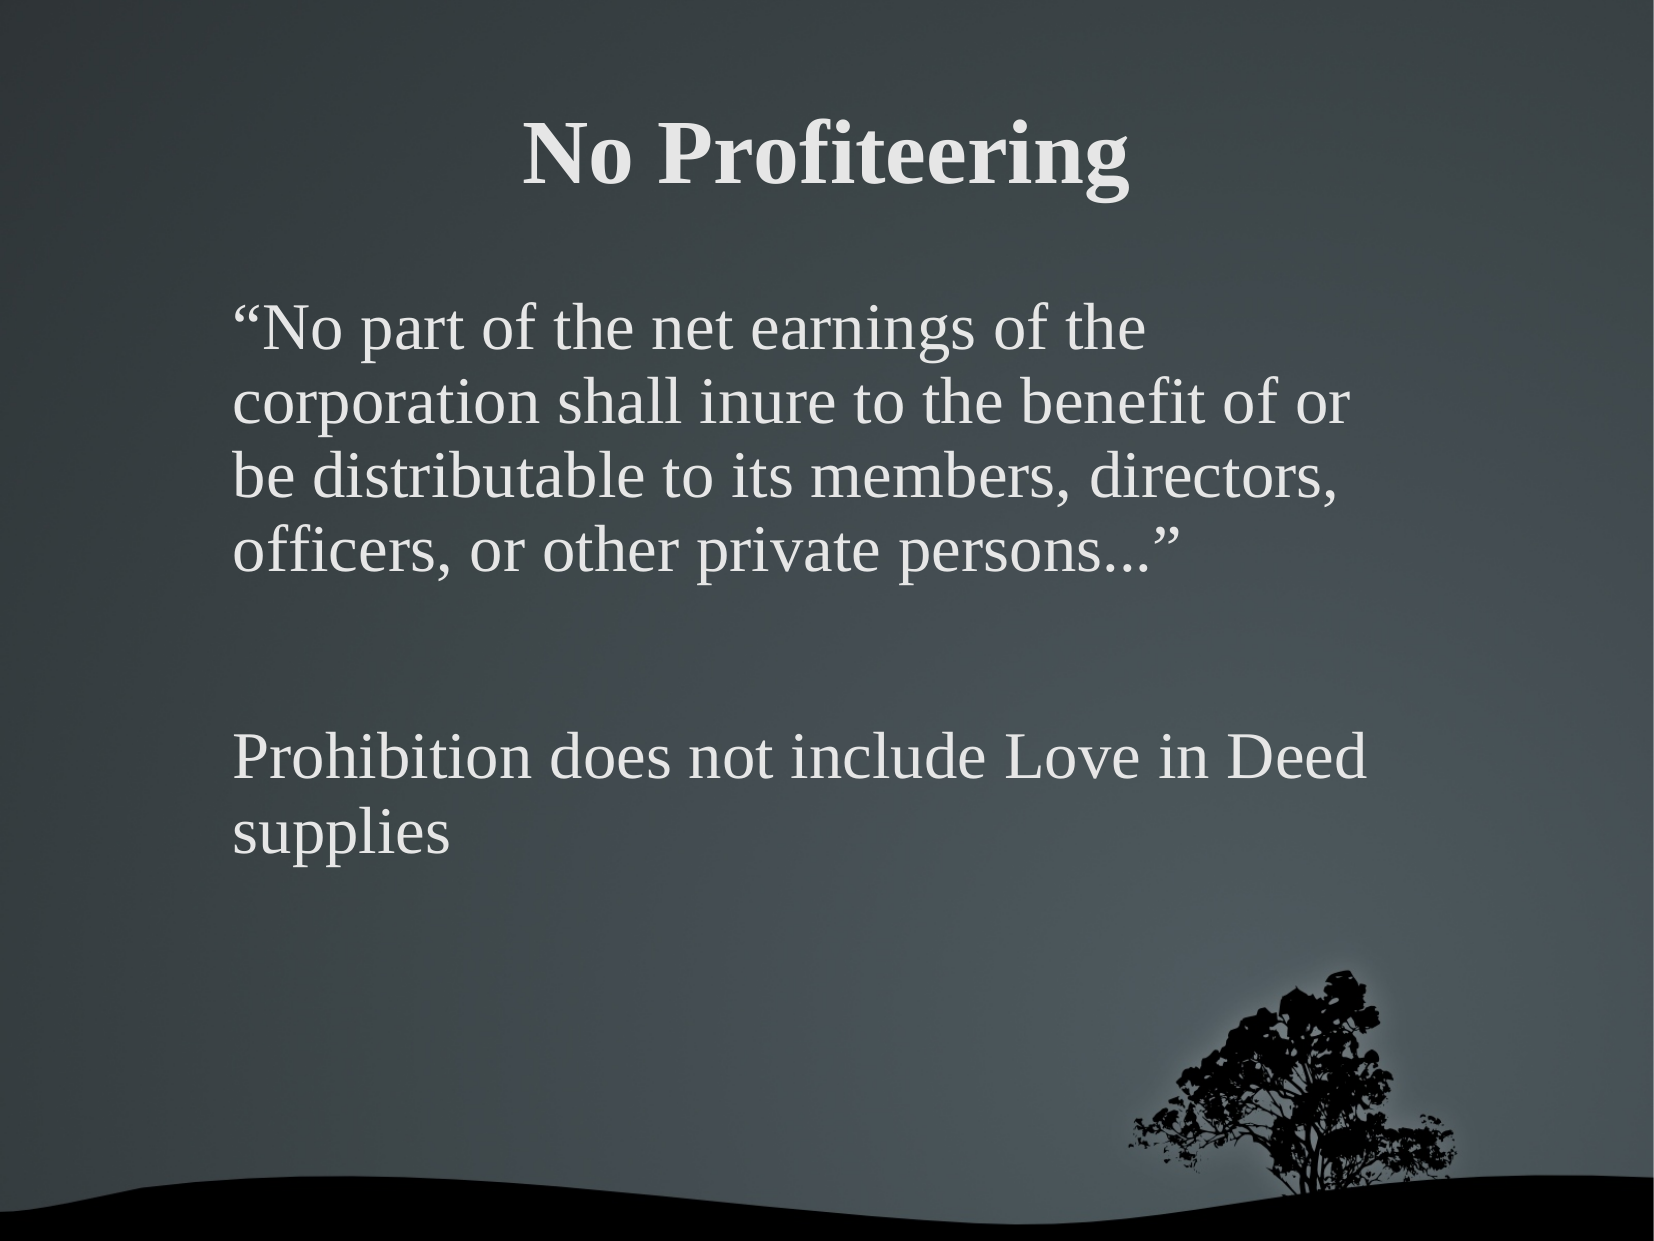

# No Profiteering
“No part of the net earnings of the corporation shall inure to the benefit of or be distributable to its members, directors, officers, or other private persons...”
Prohibition does not include Love in Deed supplies